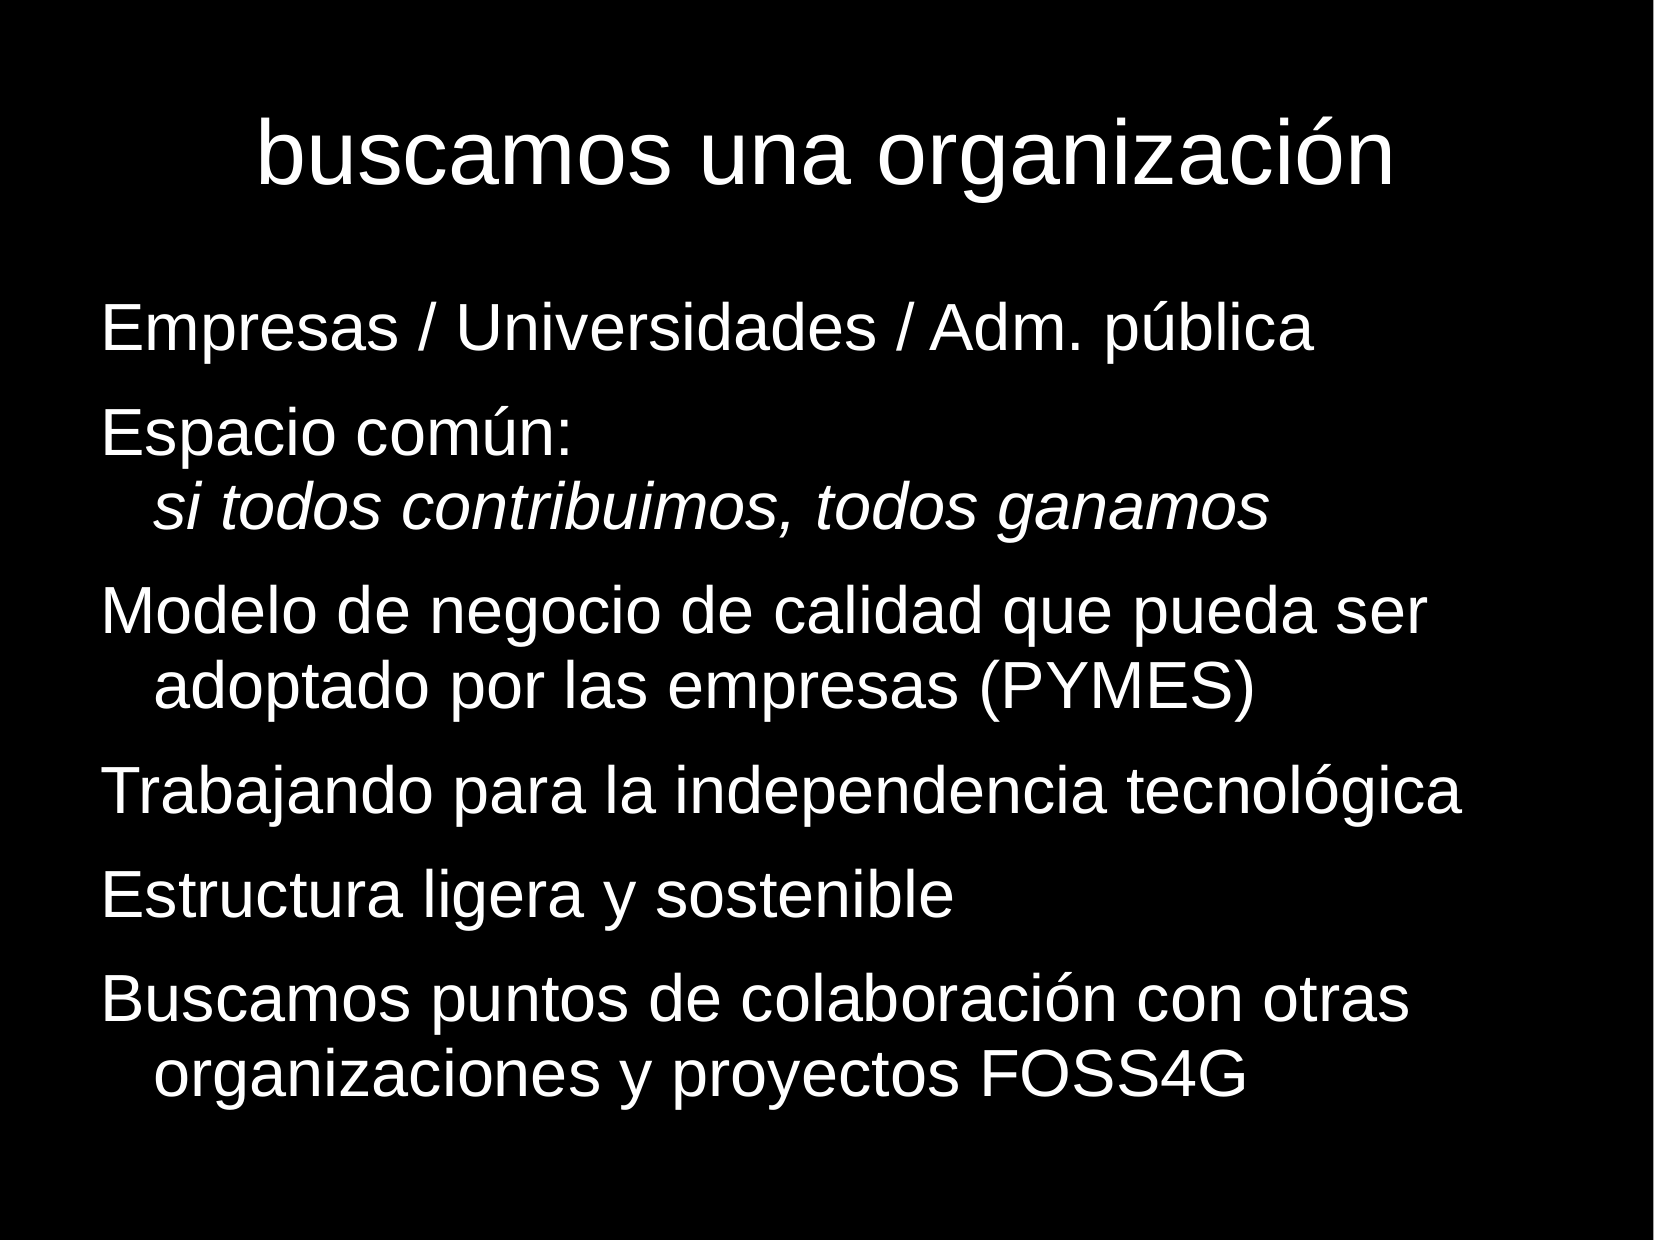

# buscamos una organización
Empresas / Universidades / Adm. pública
Espacio común:
si todos contribuimos, todos ganamos
Modelo de negocio de calidad que pueda ser adoptado por las empresas (PYMES)
Trabajando para la independencia tecnológica
Estructura ligera y sostenible
Buscamos puntos de colaboración con otras organizaciones y proyectos FOSS4G